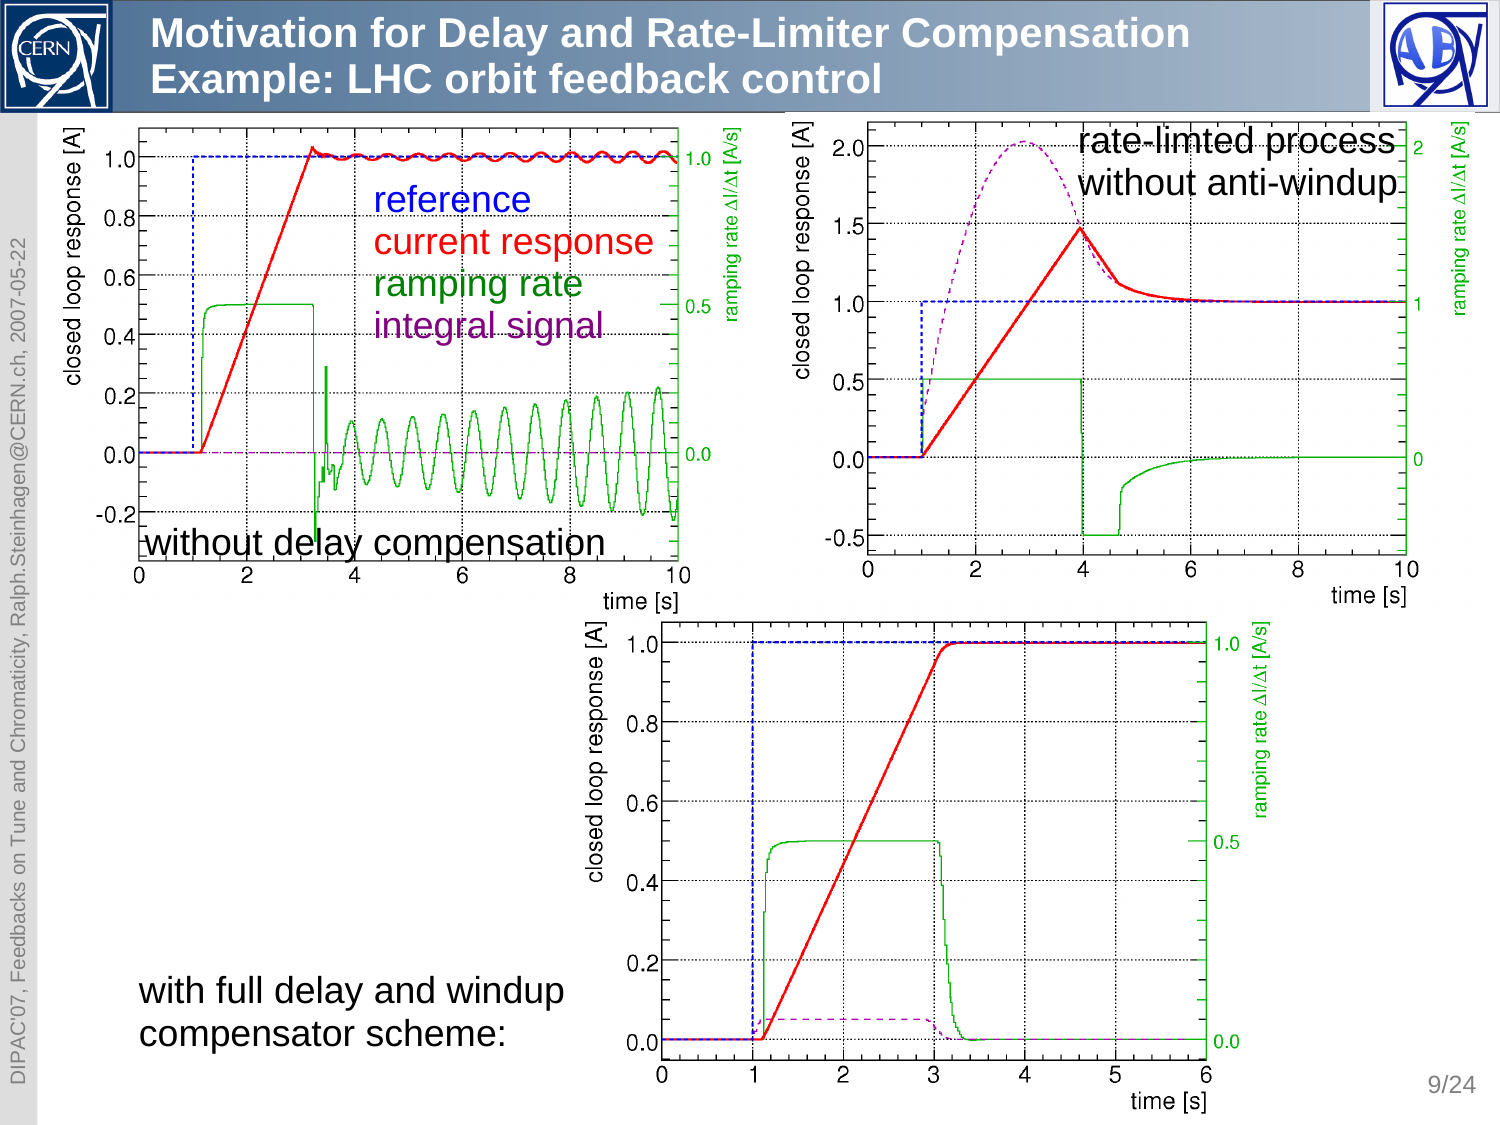

# Motivation for Delay and Rate-Limiter Compensation Example: LHC orbit feedback control
rate-limted process
without anti-windup
reference
current response
ramping rate
integral signal
without delay compensation
with full delay and windup
compensator scheme: